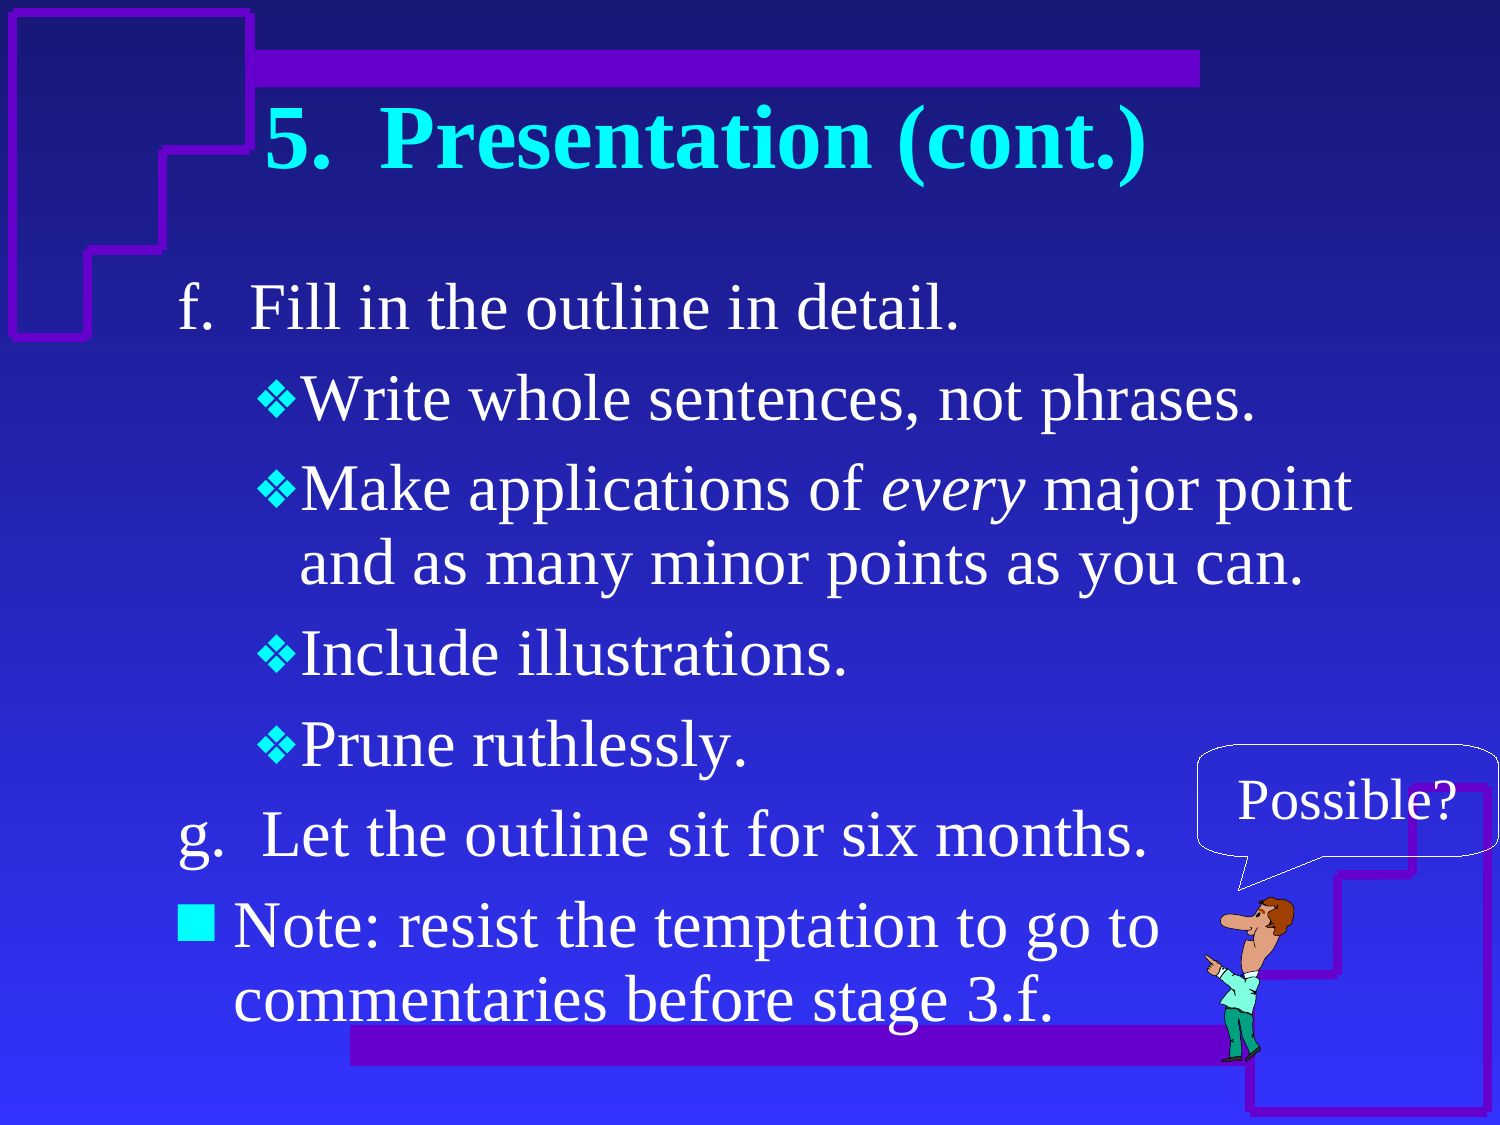

# 5. Presentation (cont.)
f. Fill in the outline in detail.
Write whole sentences, not phrases.
Make applications of every major point and as many minor points as you can.
Include illustrations.
Prune ruthlessly.
g. Let the outline sit for six months.
Note: resist the temptation to go to commentaries before stage 3.f.
Possible?